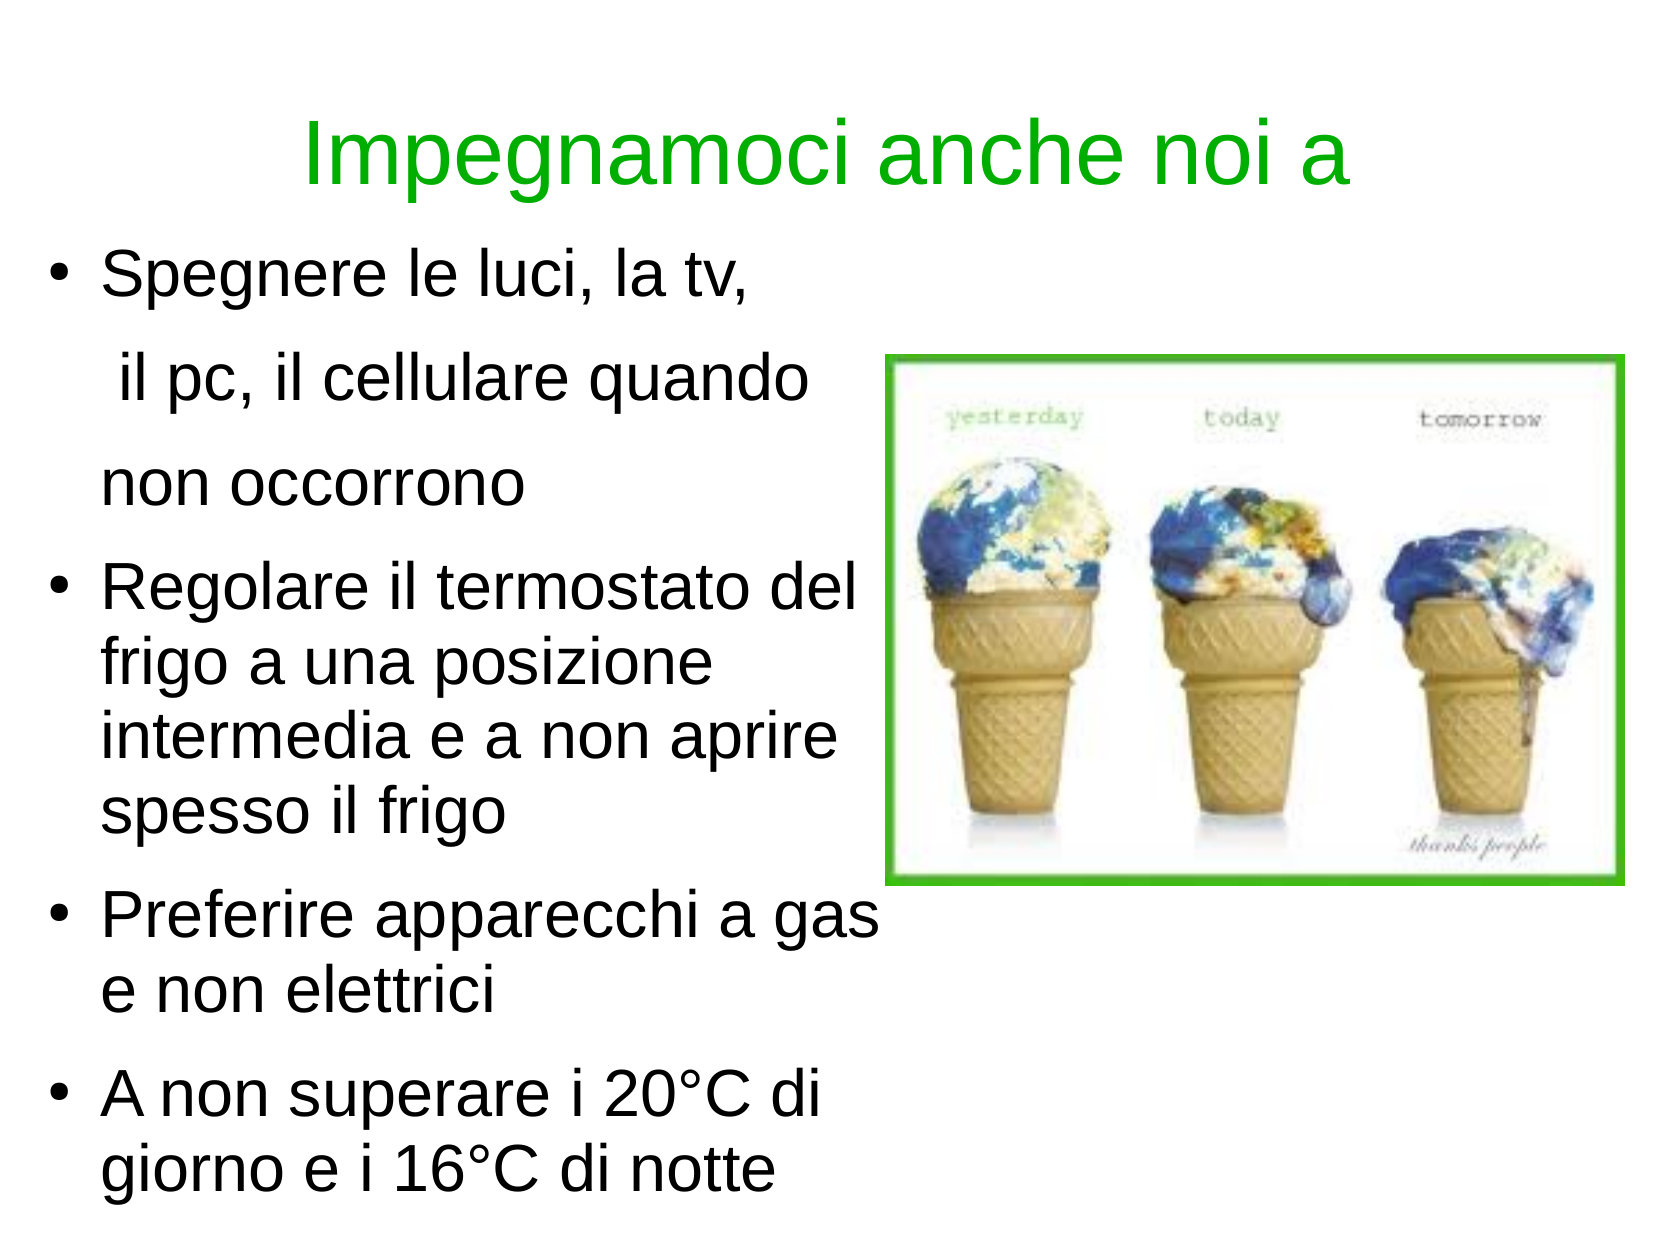

# Impegnamoci anche noi a
Spegnere le luci, la tv,
 il pc, il cellulare quando
non occorrono
Regolare il termostato del frigo a una posizione intermedia e a non aprire spesso il frigo
Preferire apparecchi a gas e non elettrici
A non superare i 20°C di giorno e i 16°C di notte